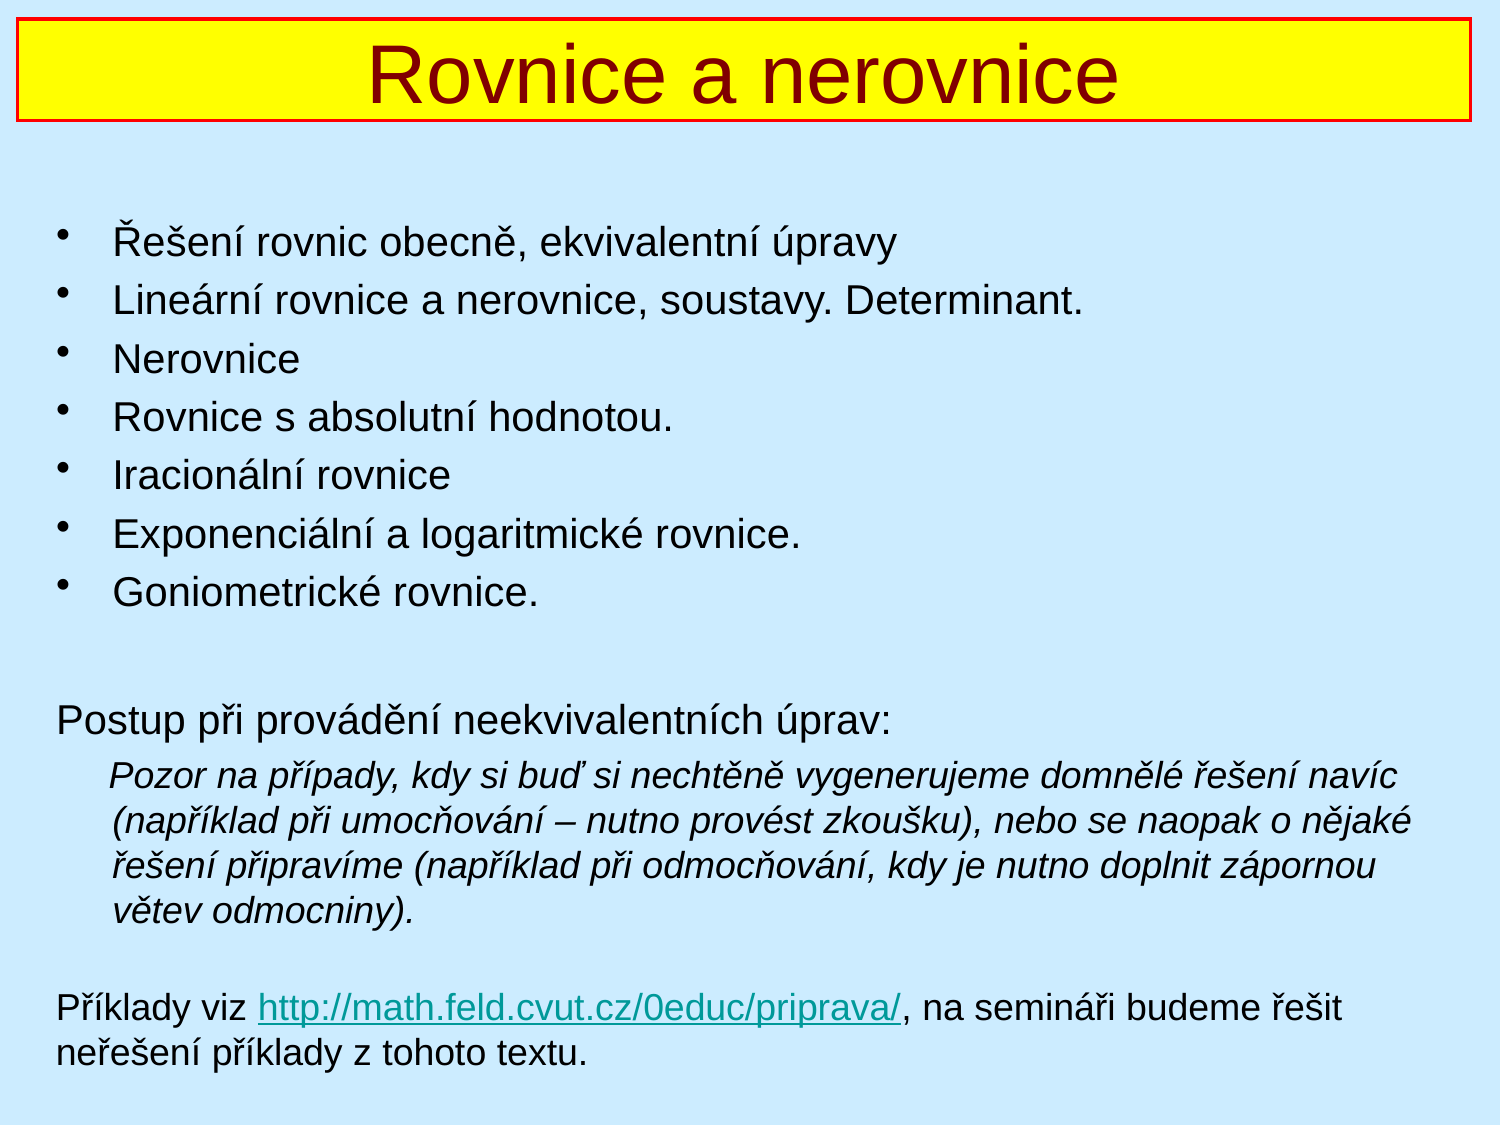

# Rovnice a nerovnice
Řešení rovnic obecně, ekvivalentní úpravy
Lineární rovnice a nerovnice, soustavy. Determinant.
Nerovnice
Rovnice s absolutní hodnotou.
Iracionální rovnice
Exponenciální a logaritmické rovnice.
Goniometrické rovnice.
Postup při provádění neekvivalentních úprav:
 Pozor na případy, kdy si buď si nechtěně vygenerujeme domnělé řešení navíc (například při umocňování – nutno provést zkoušku), nebo se naopak o nějaké řešení připravíme (například při odmocňování, kdy je nutno doplnit zápornou větev odmocniny).
Příklady viz http://math.feld.cvut.cz/0educ/priprava/, na semináři budeme řešit neřešení příklady z tohoto textu.